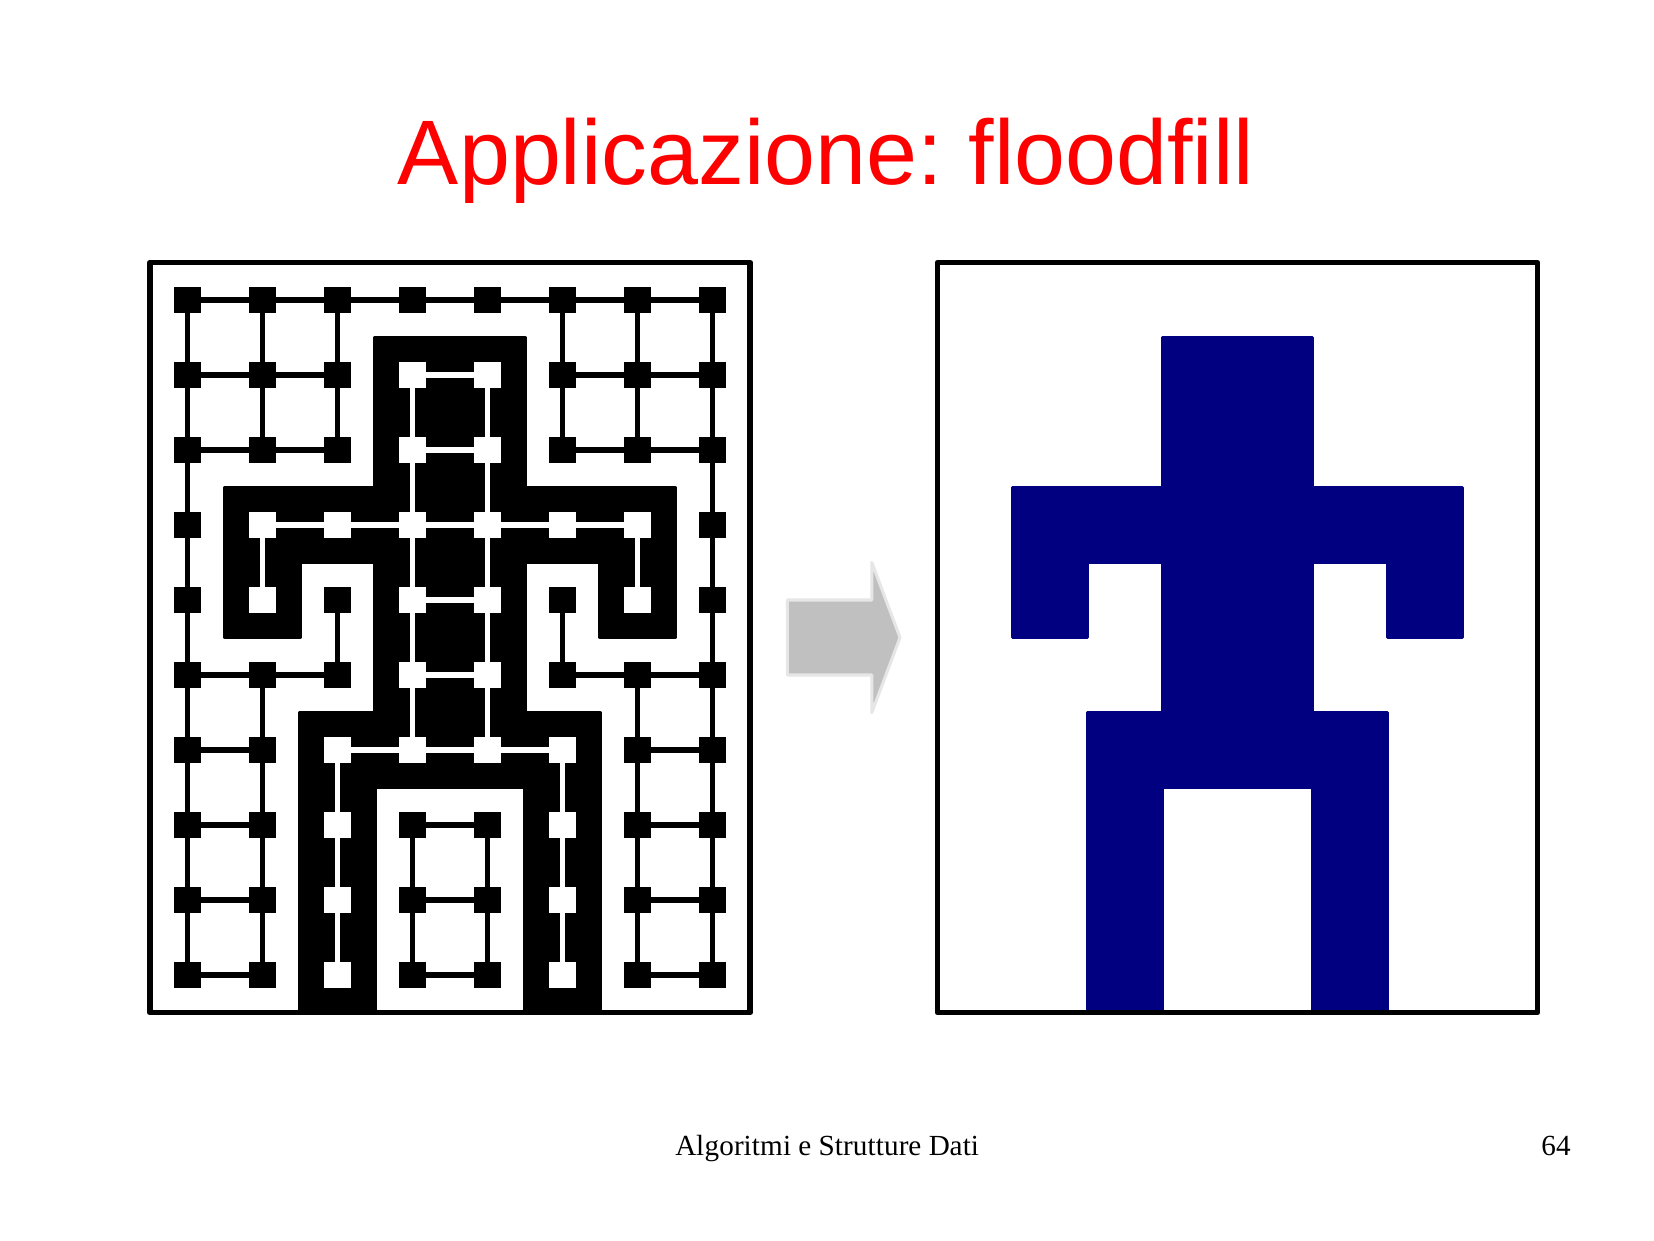

# Applicazione: floodfill
Algoritmi e Strutture Dati
64